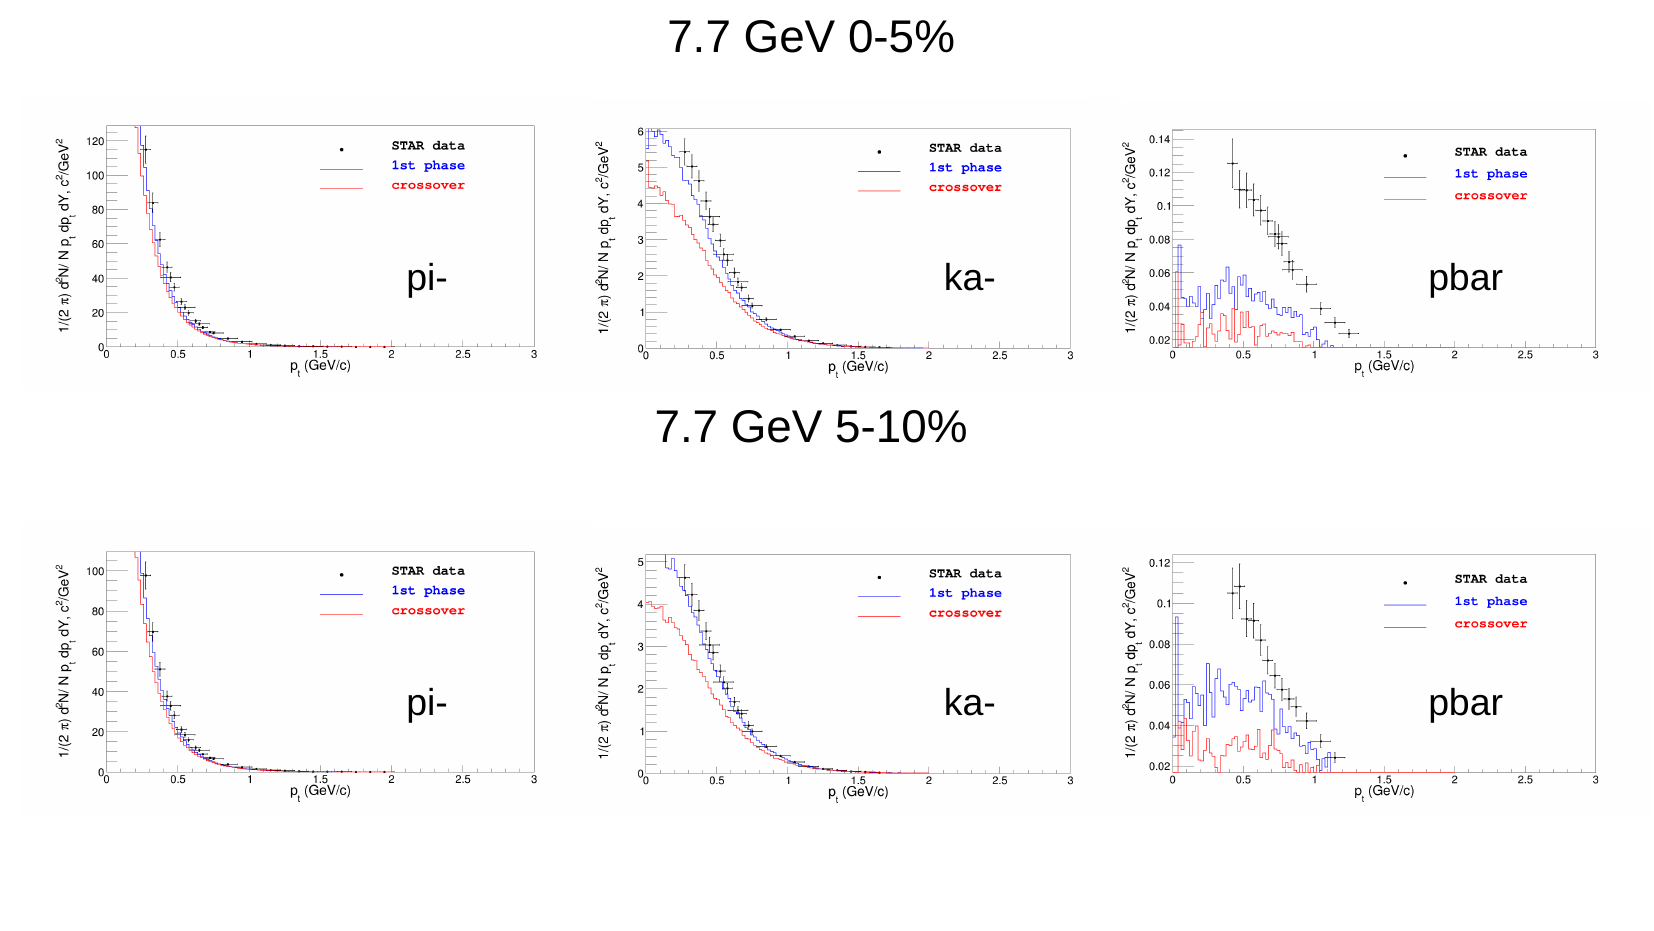

# 7.7 GeV 0-5%
pi-
ka-
pbar
7.7 GeV 5-10%
pi-
ka-
pbar